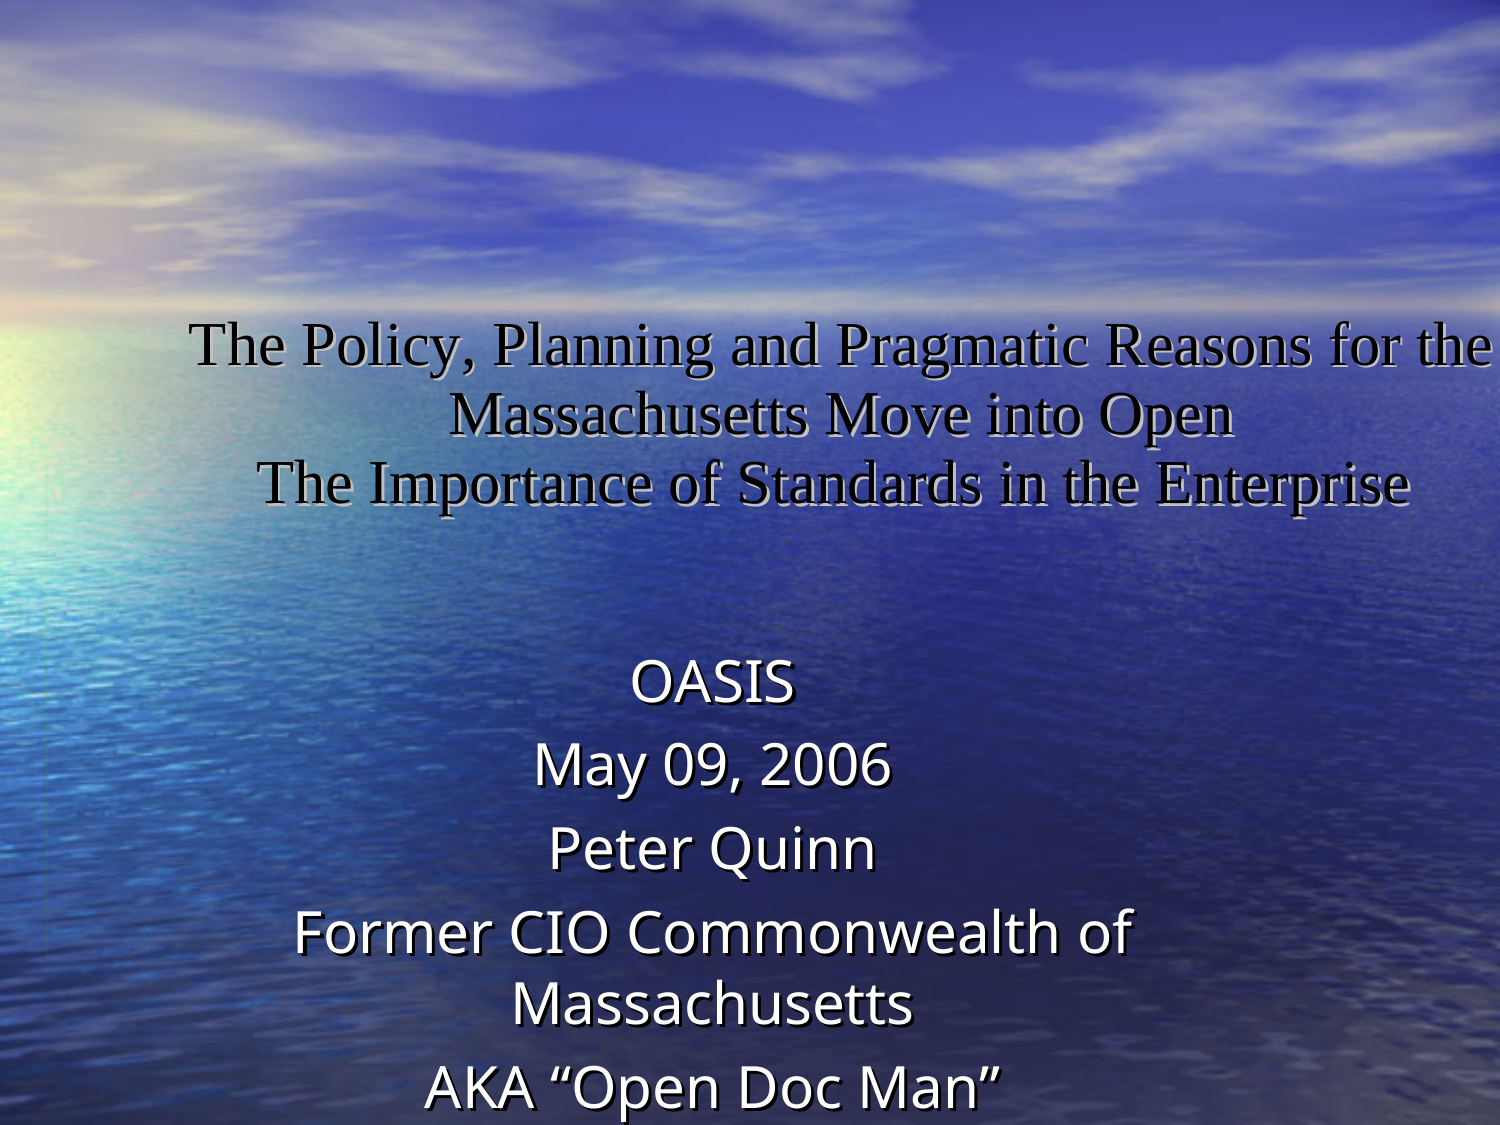

# The Policy, Planning and Pragmatic Reasons for the Massachusetts Move into Open The Importance of Standards in the Enterprise
OASIS
May 09, 2006
Peter Quinn
Former CIO Commonwealth of Massachusetts
AKA “Open Doc Man”